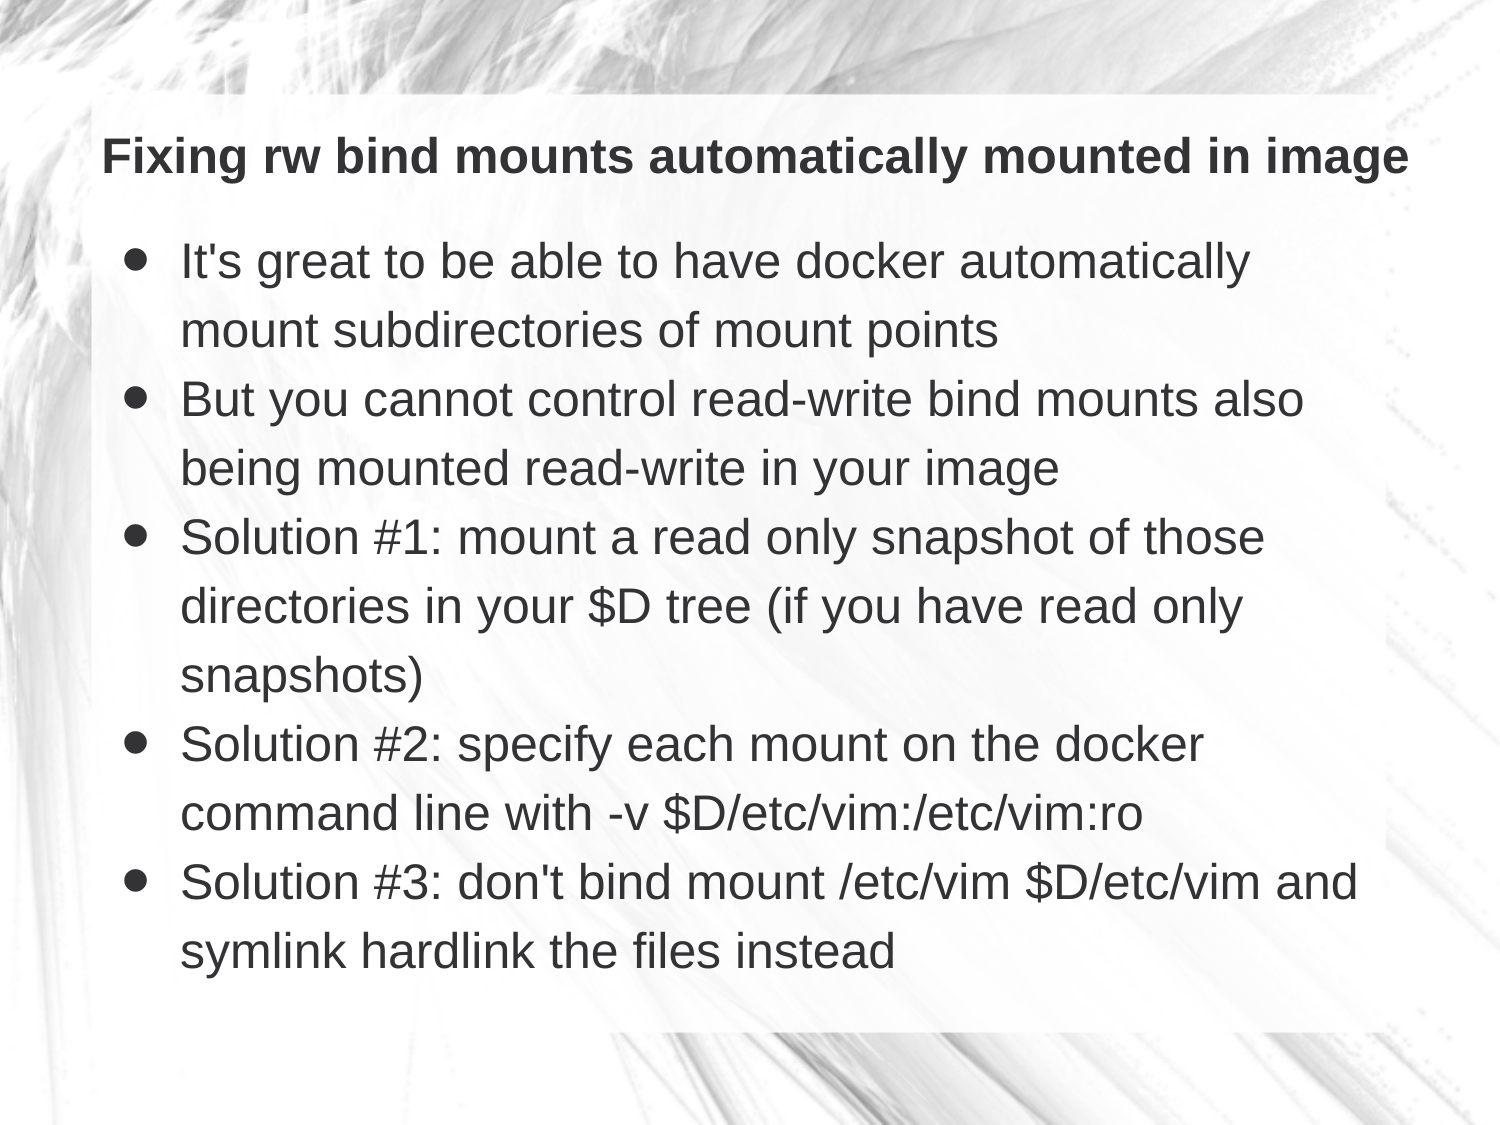

# Fixing rw bind mounts automatically mounted in image
It's great to be able to have docker automatically mount subdirectories of mount points
But you cannot control read-write bind mounts also being mounted read-write in your image
Solution #1: mount a read only snapshot of those directories in your $D tree (if you have read only snapshots)
Solution #2: specify each mount on the docker command line with -v $D/etc/vim:/etc/vim:ro
Solution #3: don't bind mount /etc/vim $D/etc/vim and symlink hardlink the files instead